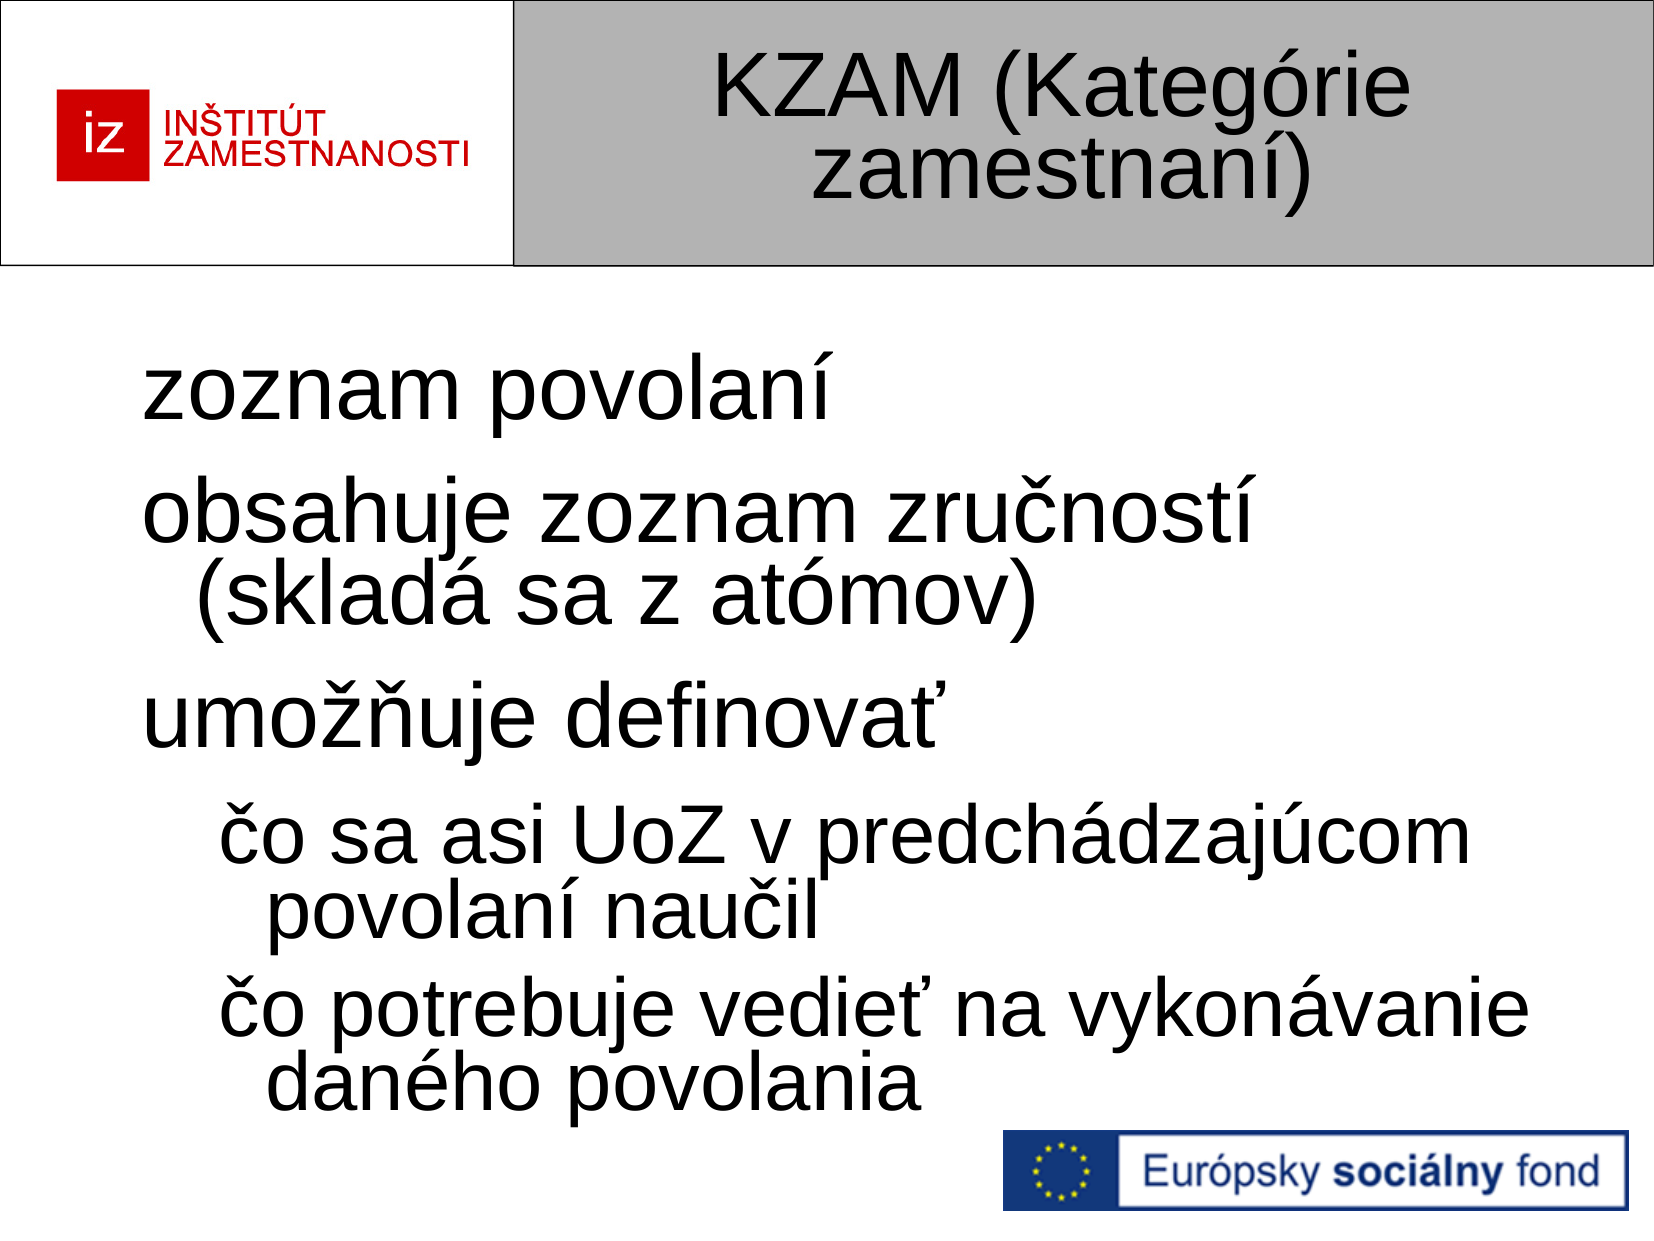

# KZAM (Kategórie zamestnaní)
zoznam povolaní
obsahuje zoznam zručností (skladá sa z atómov)
umožňuje definovať
čo sa asi UoZ v predchádzajúcom povolaní naučil
čo potrebuje vedieť na vykonávanie daného povolania